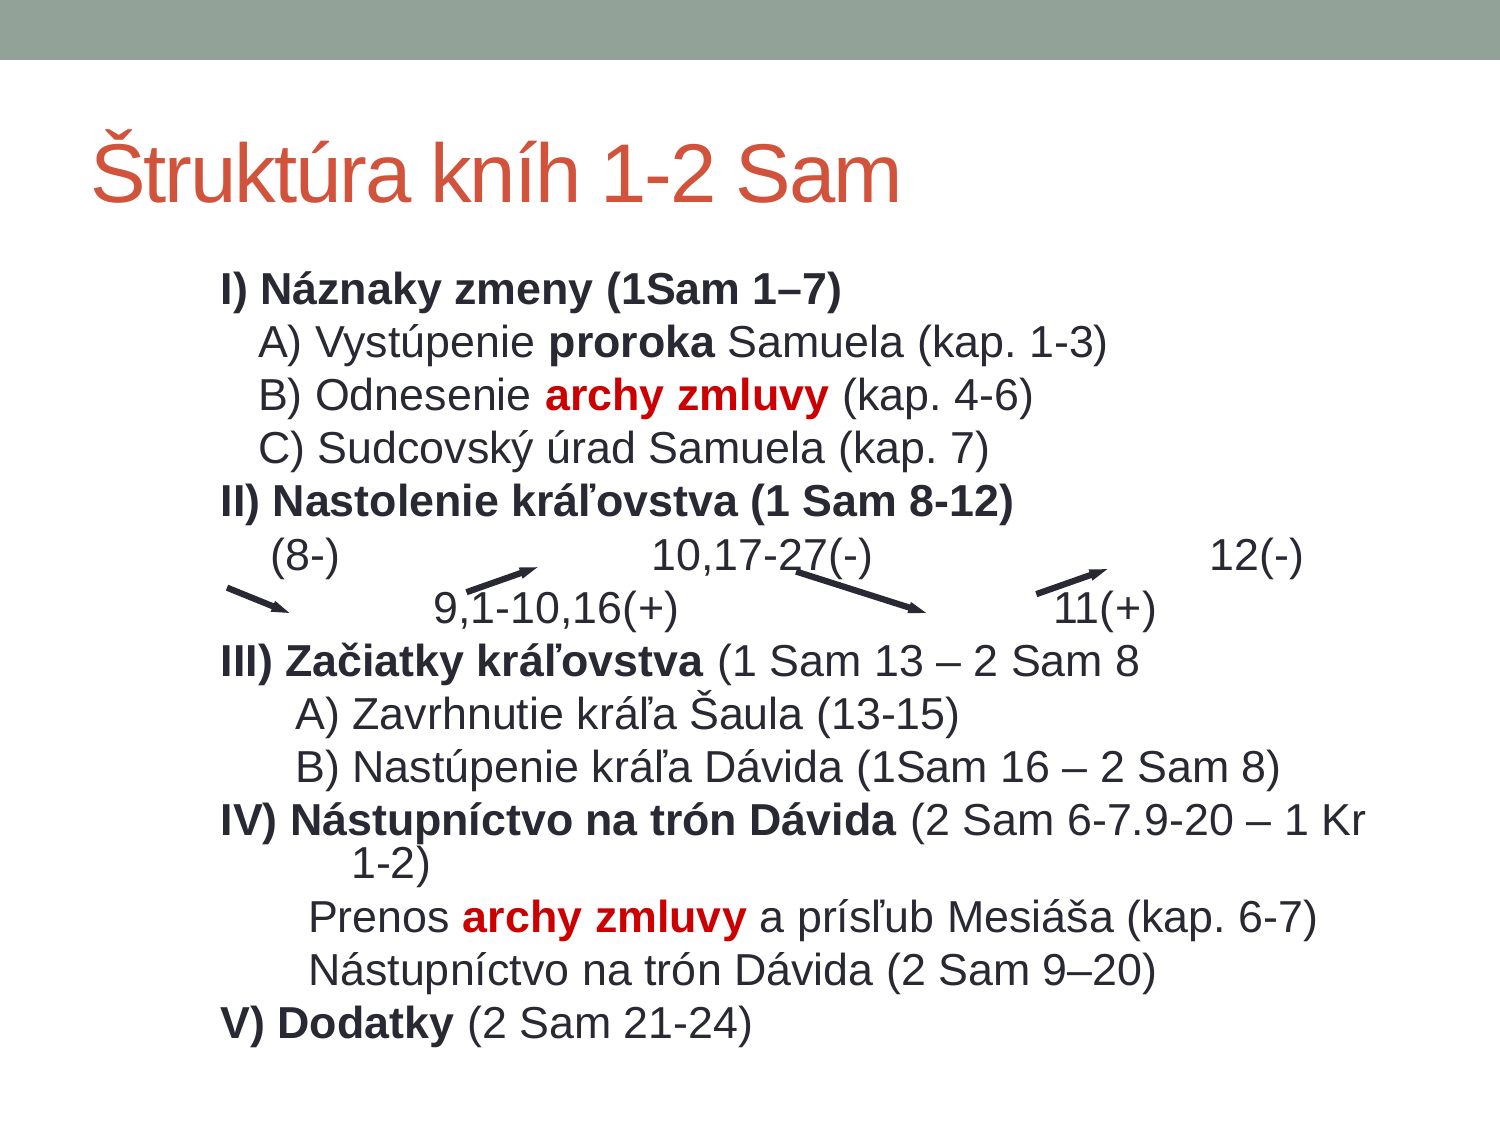

# Štruktúra kníh 1-2 Sam
I) Náznaky zmeny (1Sam 1–7)
 A) Vystúpenie proroka Samuela (kap. 1-3)
 B) Odnesenie archy zmluvy (kap. 4-6)
 C) Sudcovský úrad Samuela (kap. 7)
II) Nastolenie kráľovstva (1 Sam 8-12)
 (8-) 10,17-27(-) 12(-)
 9,1-10,16(+) 11(+)
III) Začiatky kráľovstva (1 Sam 13 – 2 Sam 8
 A) Zavrhnutie kráľa Šaula (13-15)
 B) Nastúpenie kráľa Dávida (1Sam 16 – 2 Sam 8)
IV) Nástupníctvo na trón Dávida (2 Sam 6-7.9-20 – 1 Kr 1-2)
 Prenos archy zmluvy a prísľub Mesiáša (kap. 6-7)
 Nástupníctvo na trón Dávida (2 Sam 9–20)
V) Dodatky (2 Sam 21-24)